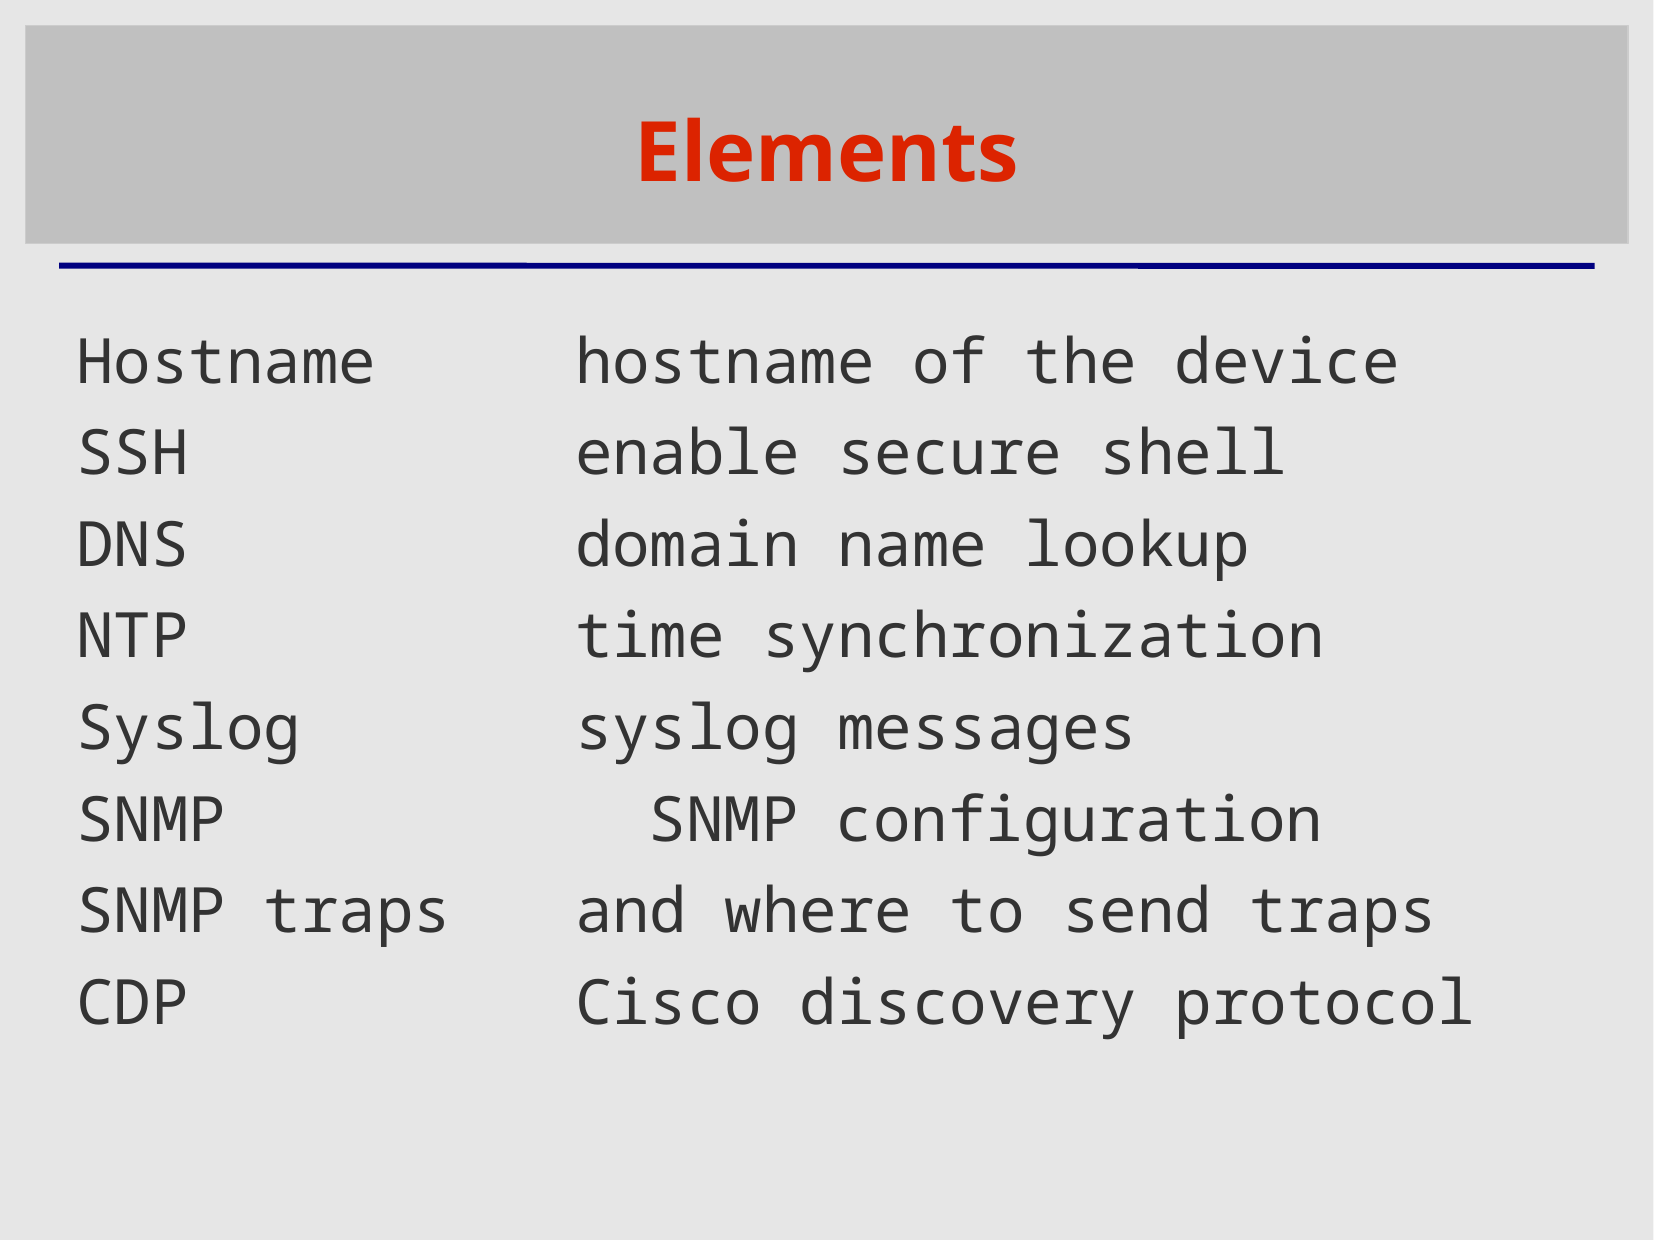

# Elements
Hostname			hostname of the device
SSH						enable secure shell
DNS						domain name lookup
NTP						time synchronization
Syslog				syslog messages
SNMP						SNMP configuration
SNMP traps		and where to send traps
CDP						Cisco discovery protocol